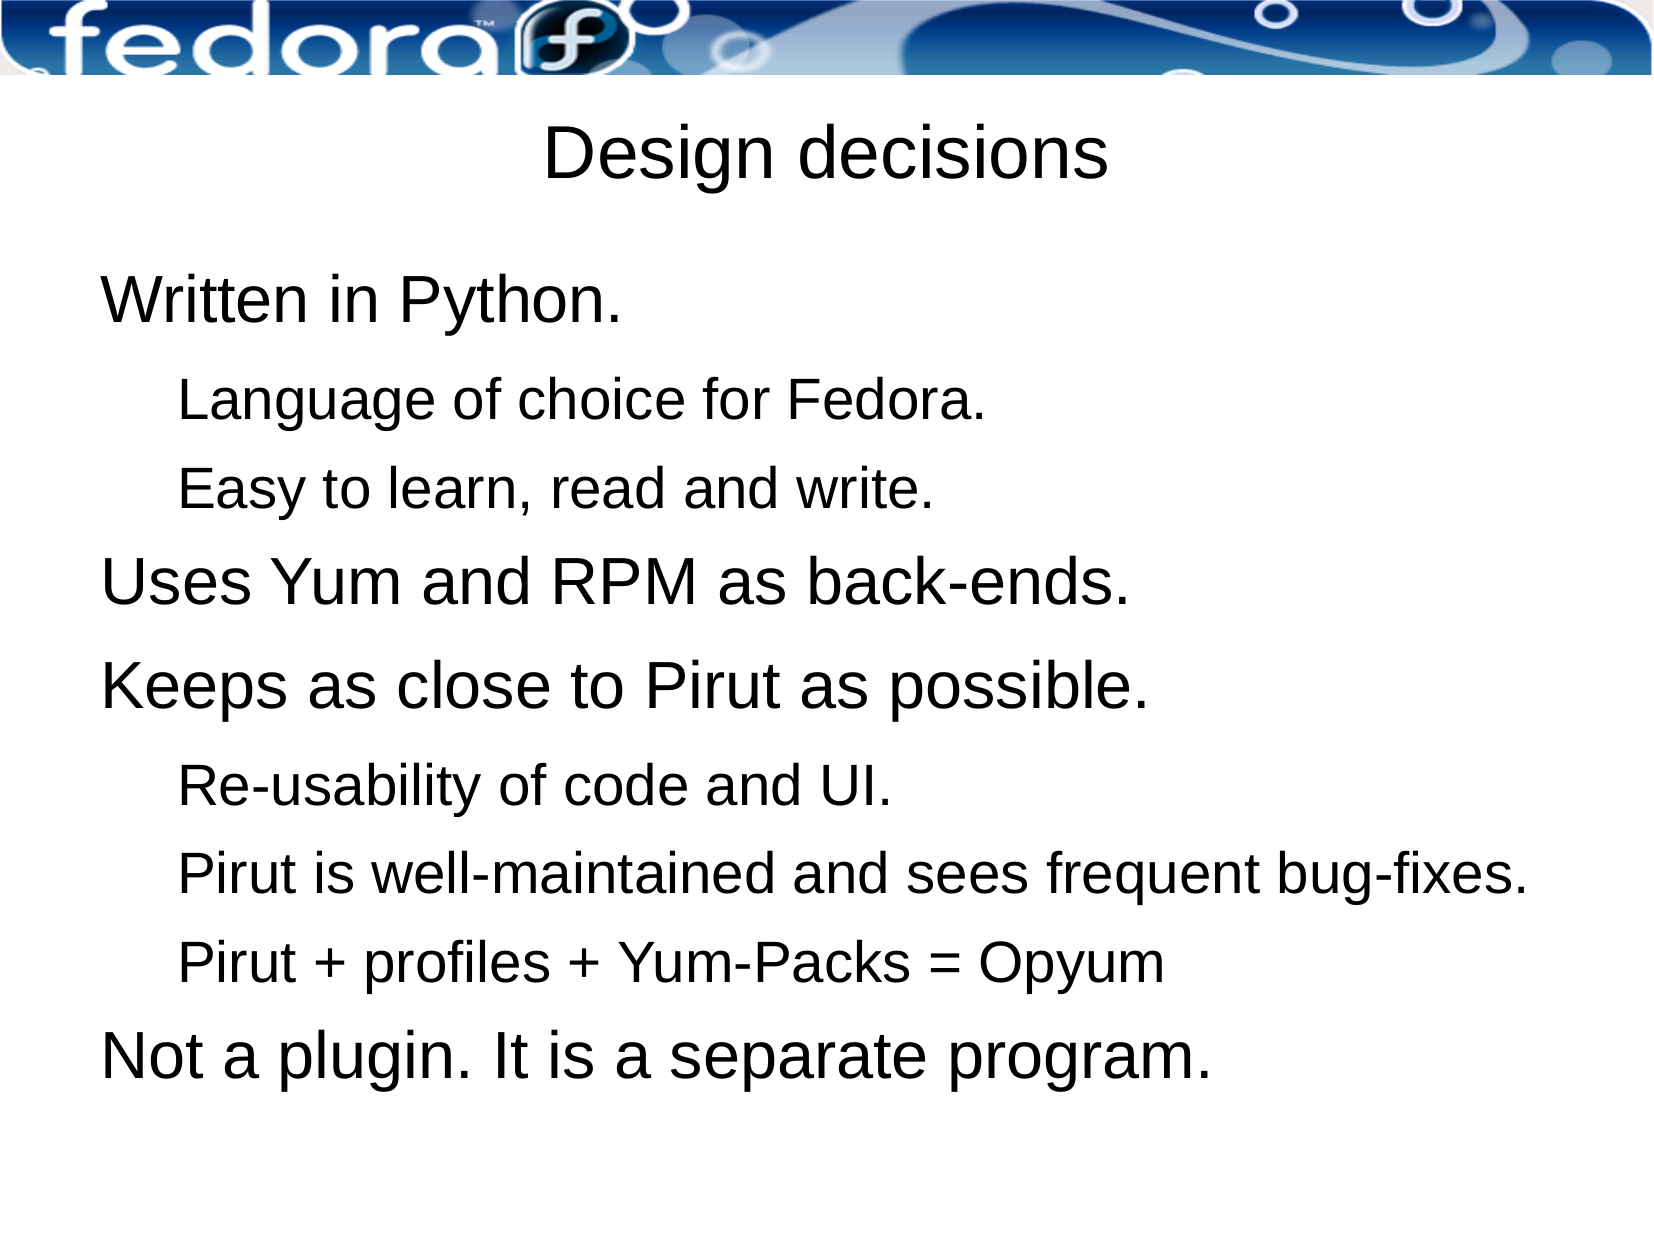

# Design decisions
Written in Python.
Language of choice for Fedora.
Easy to learn, read and write.
Uses Yum and RPM as back-ends.
Keeps as close to Pirut as possible.
Re-usability of code and UI.
Pirut is well-maintained and sees frequent bug-fixes.
Pirut + profiles + Yum-Packs = Opyum
Not a plugin. It is a separate program.